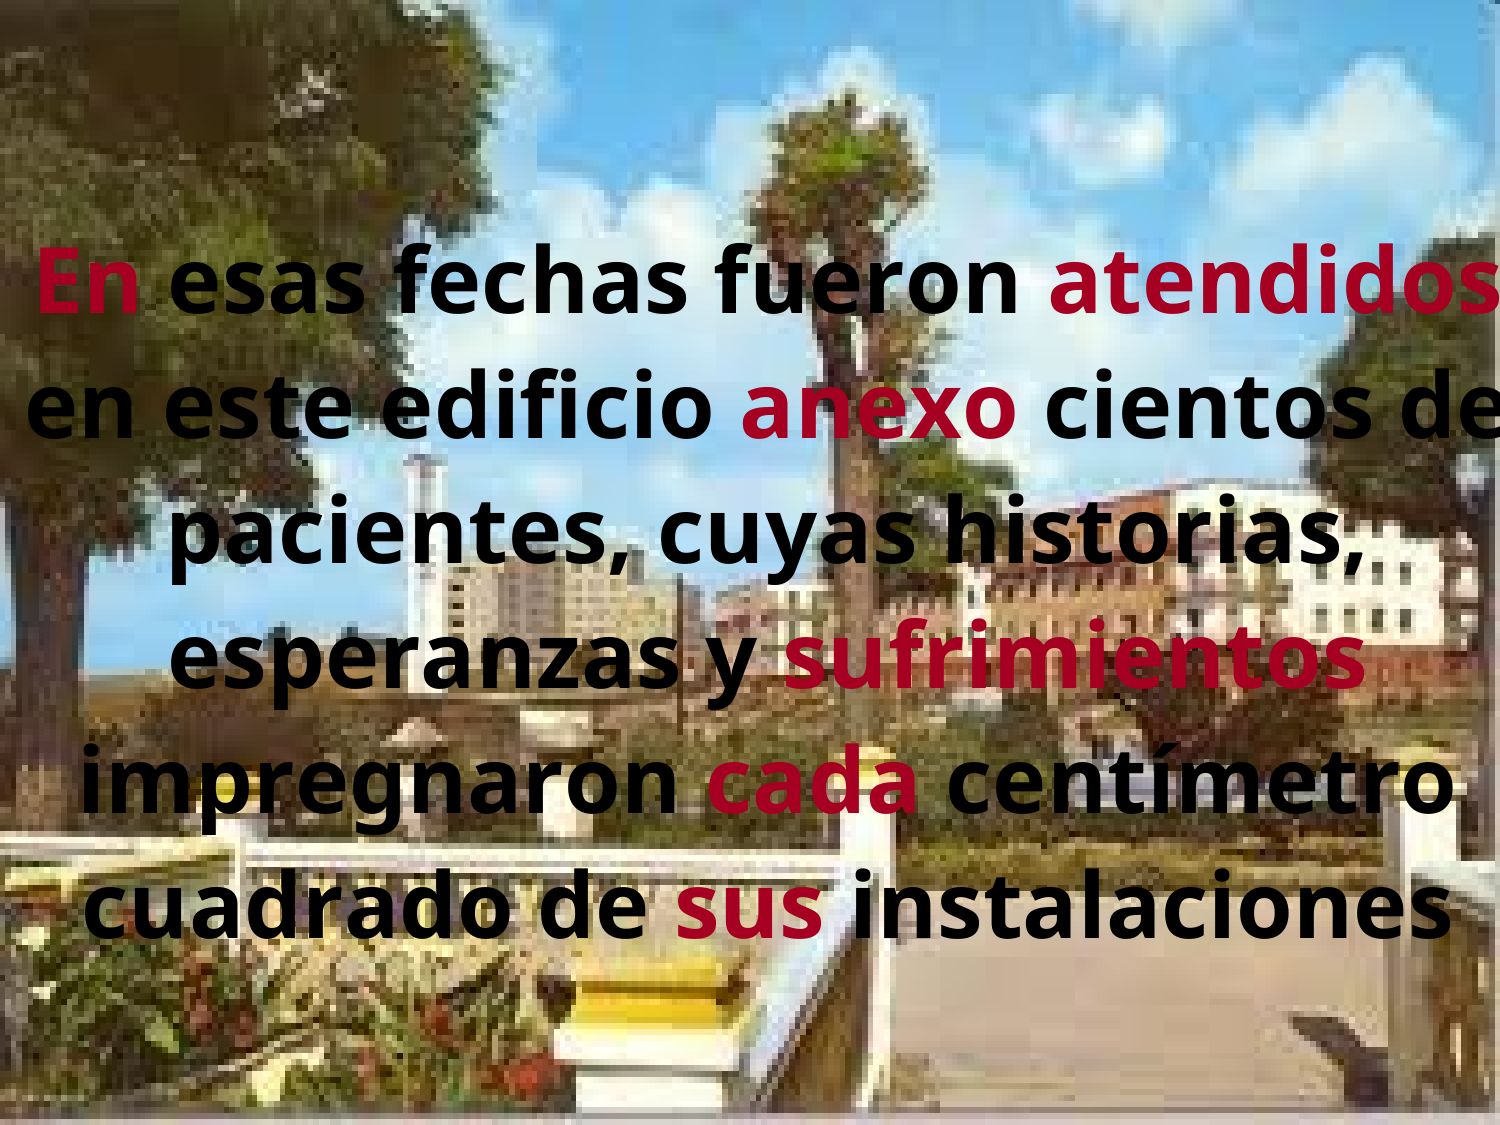

# En esas fechas fueron atendidos en este edificio anexo cientos de pacientes, cuyas historias, esperanzas y sufrimientos impregnaron cada centímetro cuadrado de sus instalaciones